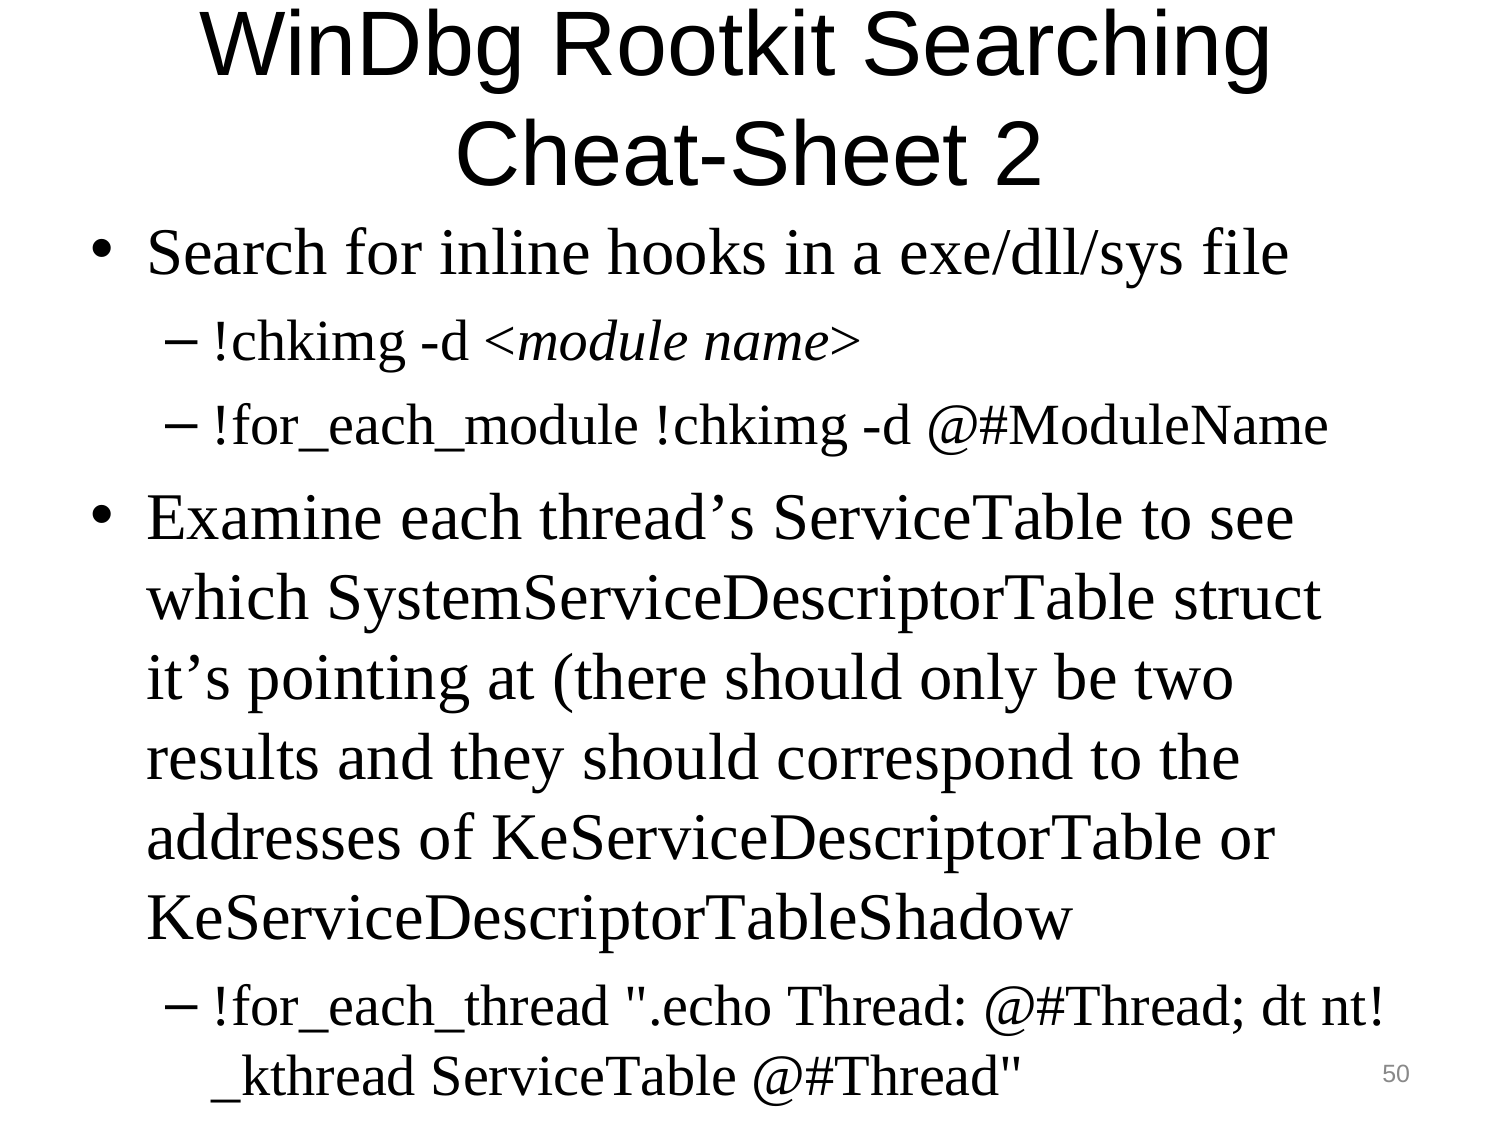

# WinDbg Rootkit Searching Cheat-Sheet 2
Search for inline hooks in a exe/dll/sys file
!chkimg -d <module name>
!for_each_module !chkimg -d @#ModuleName
Examine each thread’s ServiceTable to see which SystemServiceDescriptorTable struct it’s pointing at (there should only be two results and they should correspond to the addresses of KeServiceDescriptorTable or KeServiceDescriptorTableShadow
!for_each_thread ".echo Thread: @#Thread; dt nt!_kthread ServiceTable @#Thread"